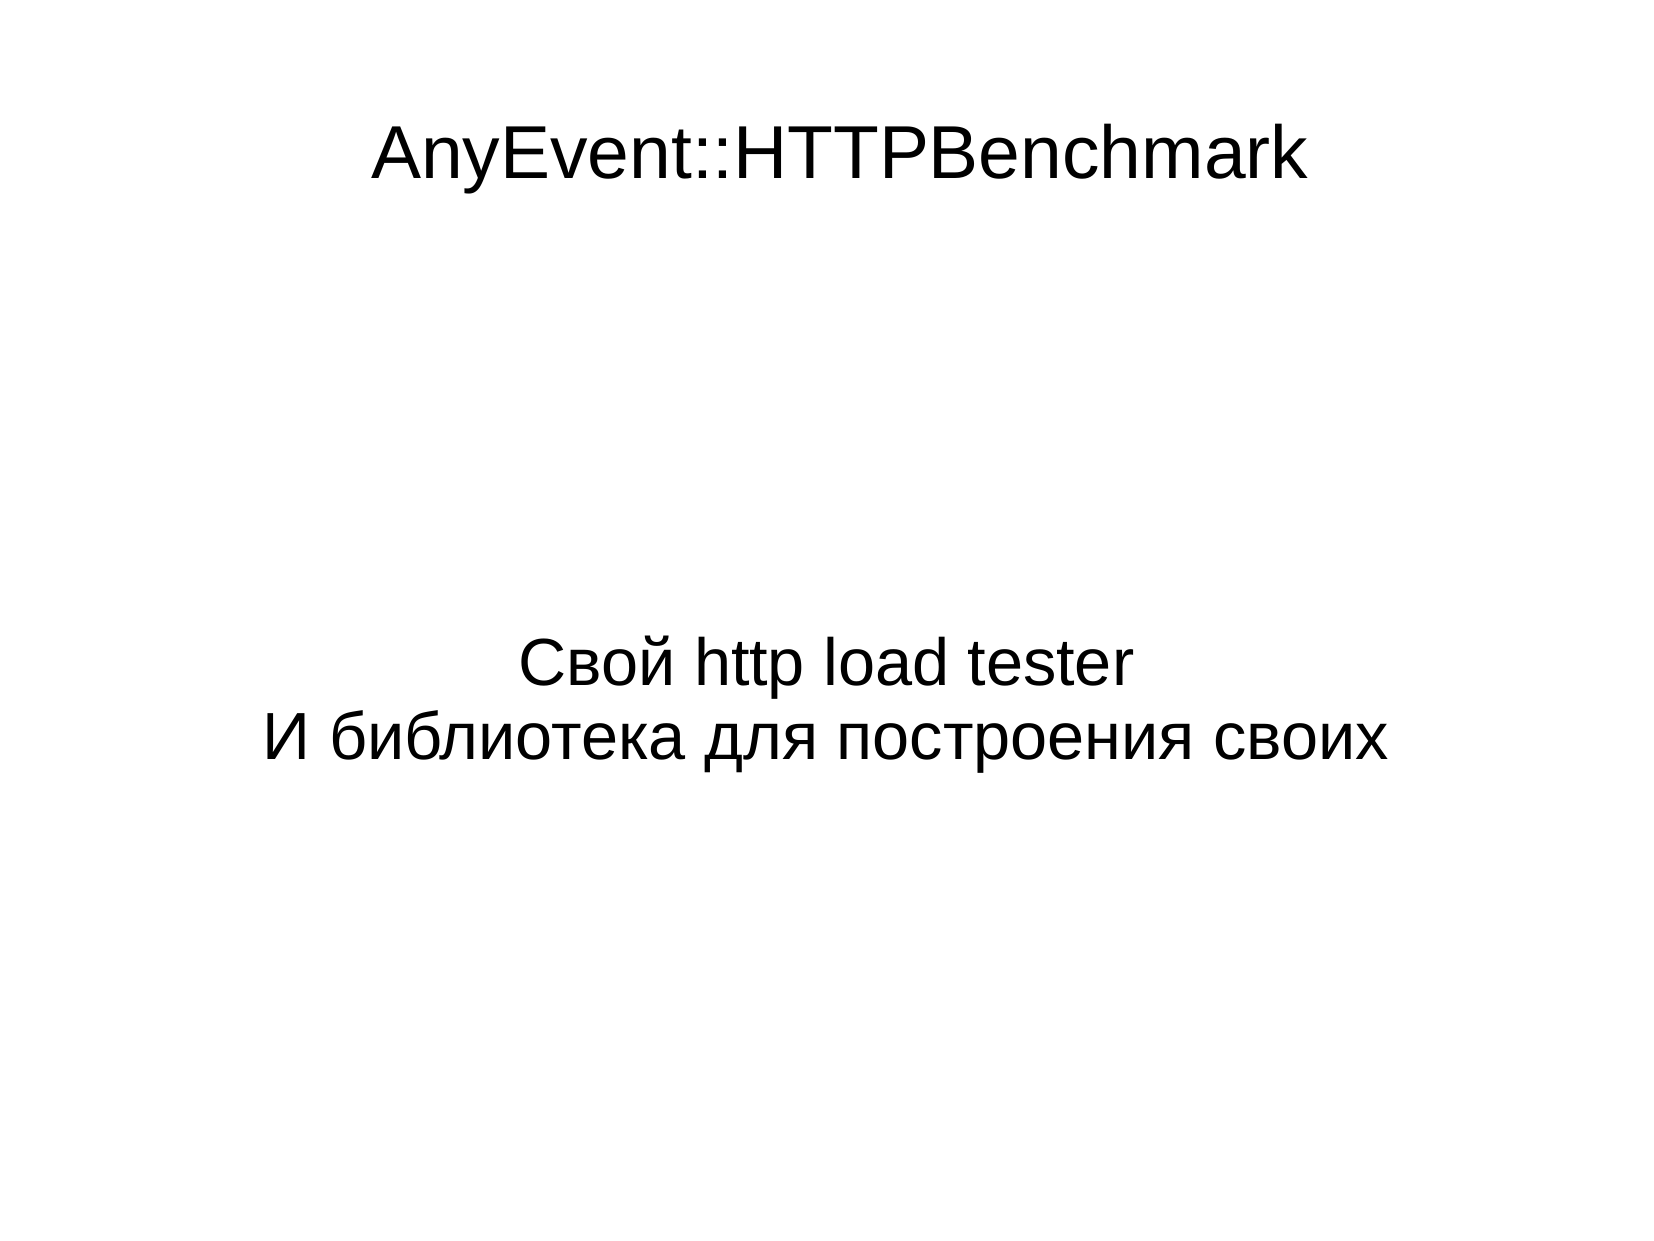

# AnyEvent::HTTPBenchmark
Свой http load tester
И библиотека для построения своих